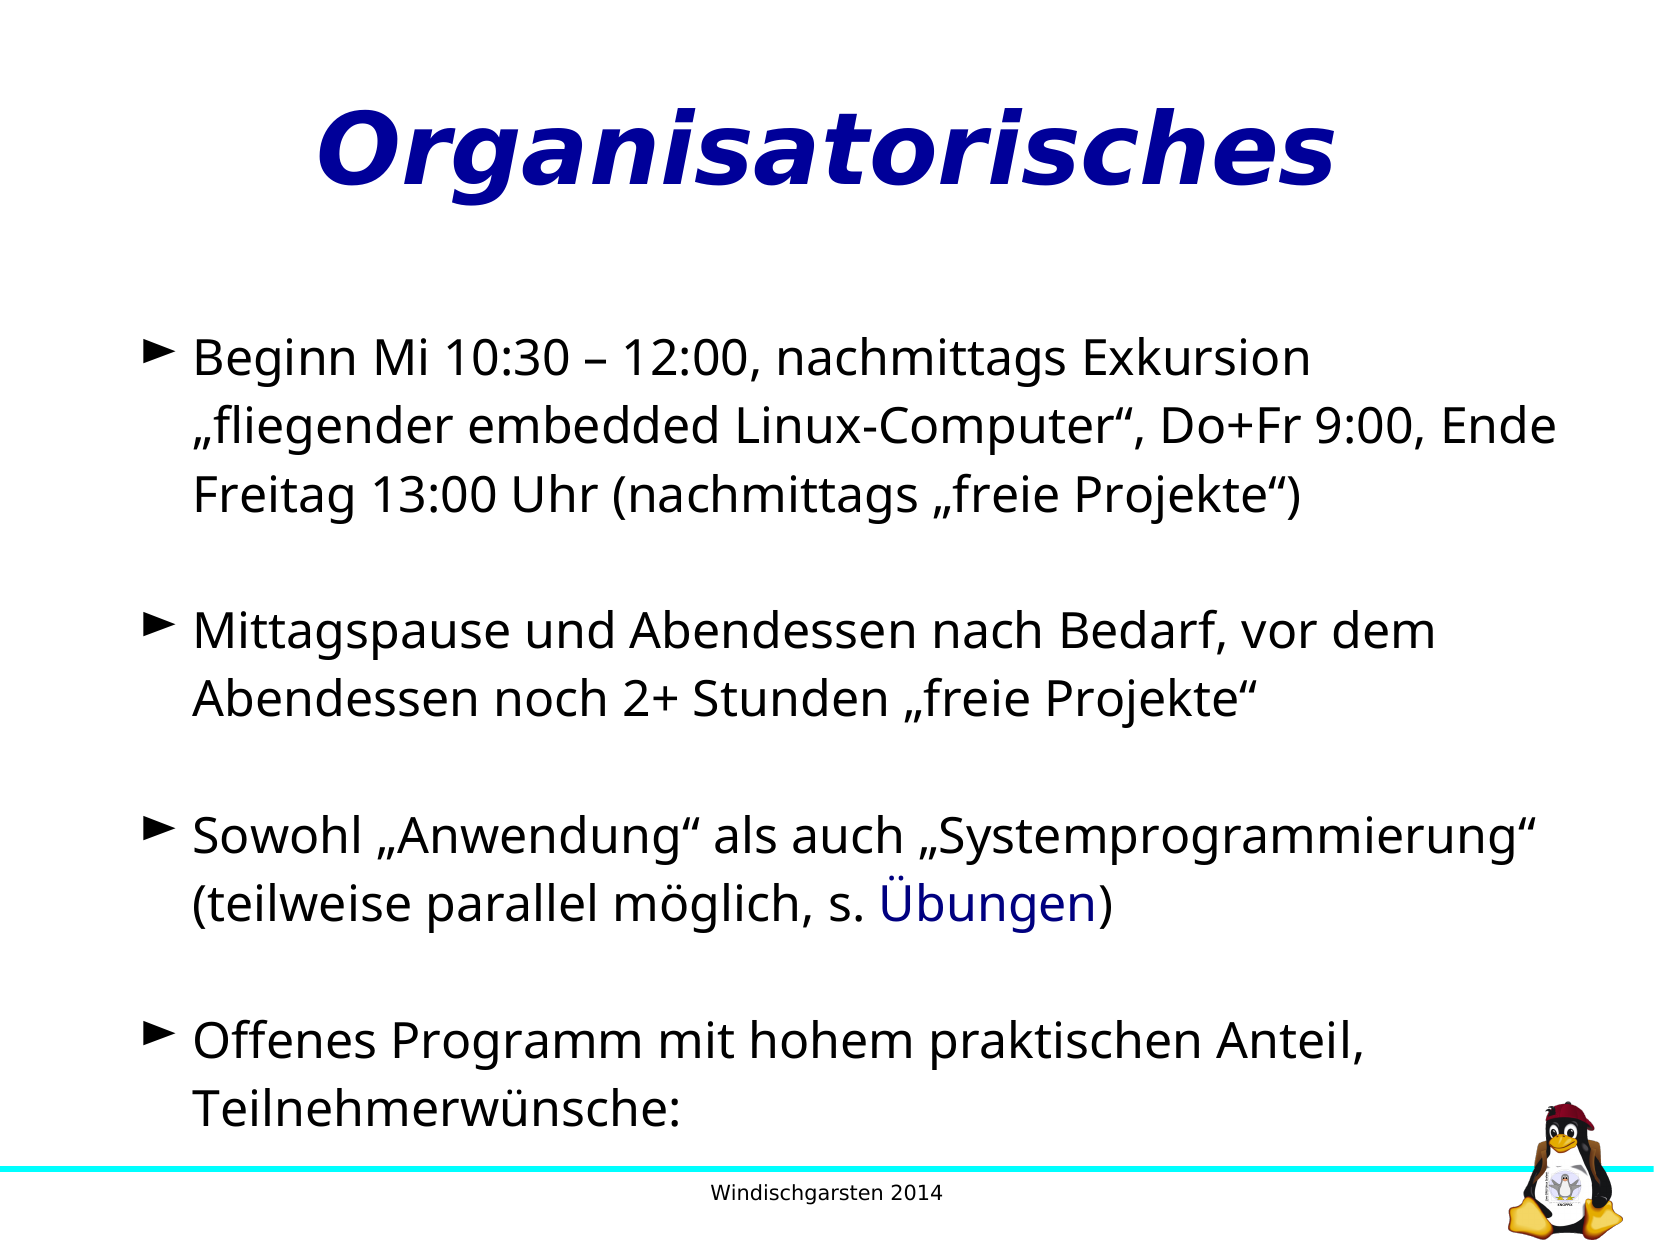

# Organisatorisches
Beginn Mi 10:30 – 12:00, nachmittags Exkursion „fliegender embedded Linux-Computer“, Do+Fr 9:00, Ende Freitag 13:00 Uhr (nachmittags „freie Projekte“)
Mittagspause und Abendessen nach Bedarf, vor dem Abendessen noch 2+ Stunden „freie Projekte“
Sowohl „Anwendung“ als auch „Systemprogrammierung“ (teilweise parallel möglich, s. Übungen)
Offenes Programm mit hohem praktischen Anteil,
Teilnehmerwünsche: